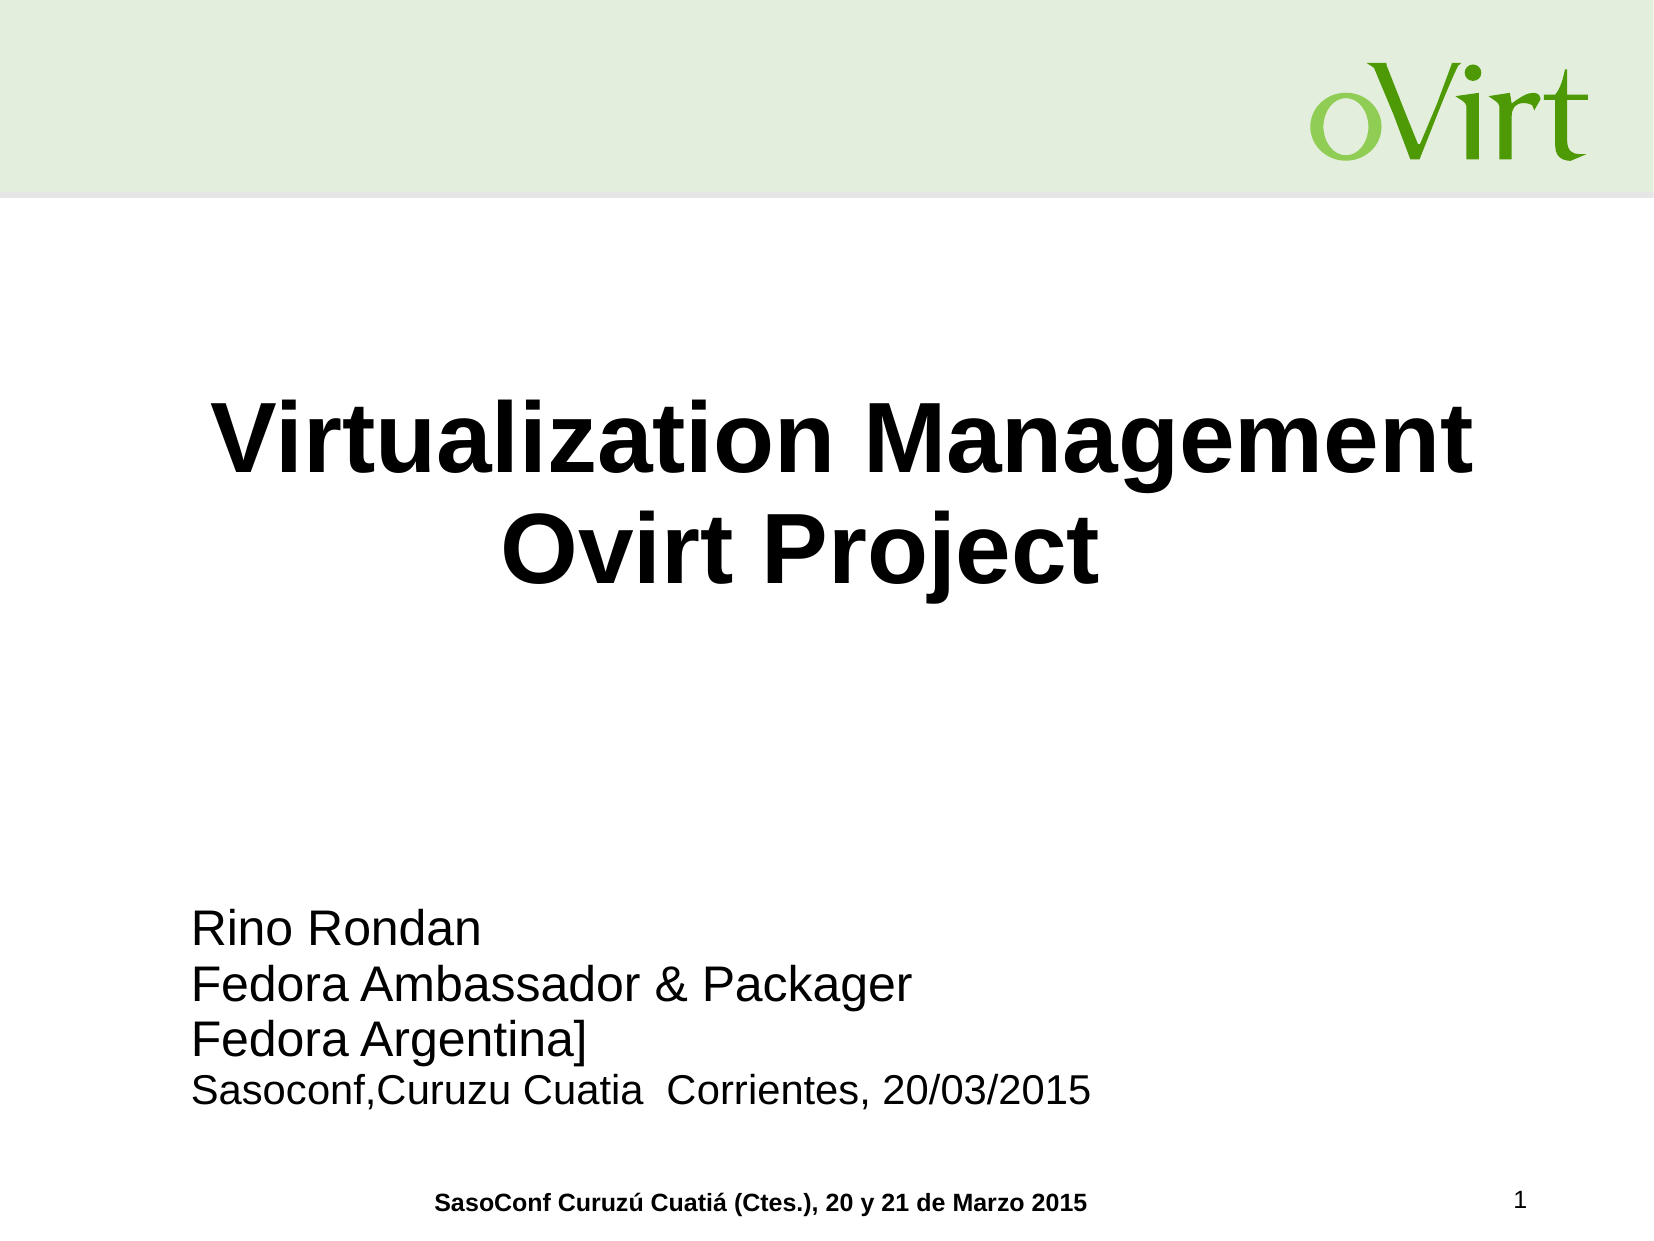

Virtualization Management
Ovirt Project
Rino Rondan
Fedora Ambassador & Packager
Fedora Argentina]
Sasoconf,Curuzu Cuatia Corrientes, 20/03/2015